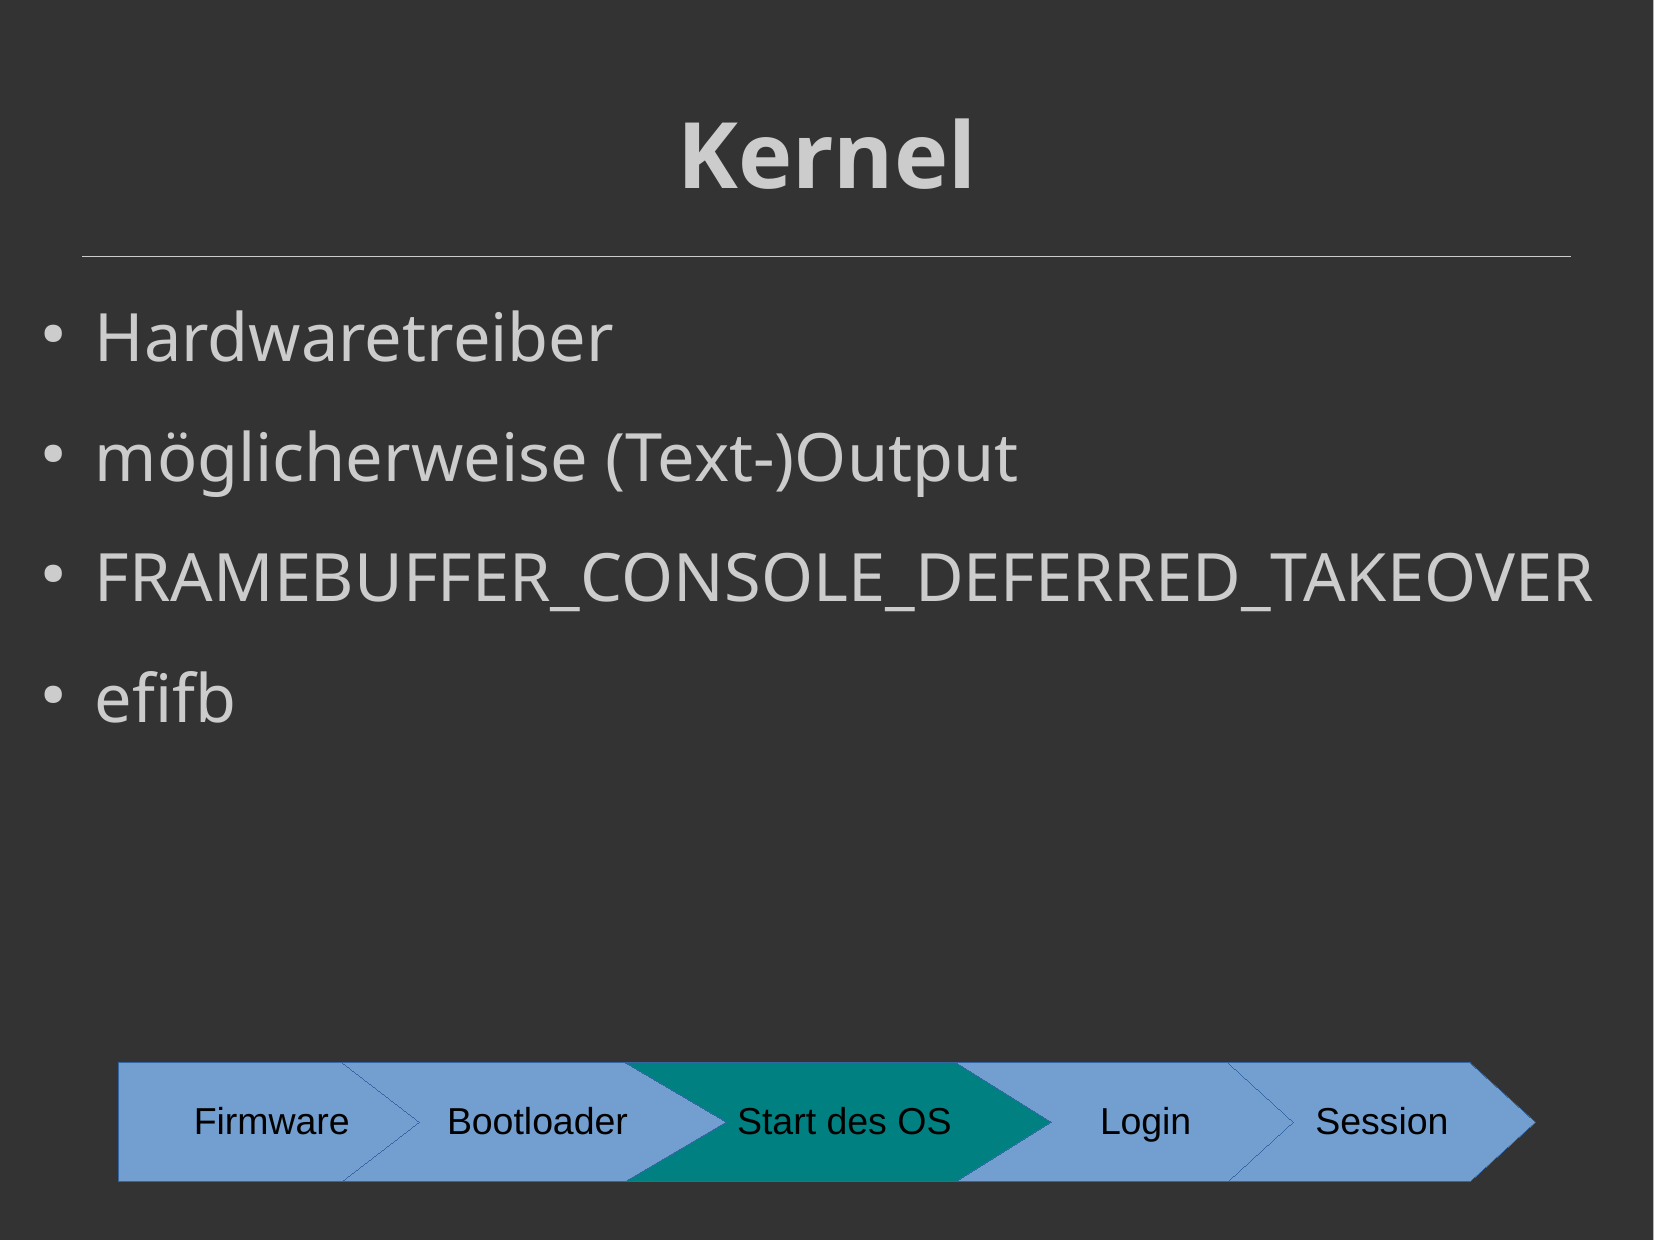

# Kernel
Hardwaretreiber
möglicherweise (Text-)Output
FRAMEBUFFER_CONSOLE_DEFERRED_TAKEOVER
efifb
Firmware
Bootloader
Start des OS
Login
Session